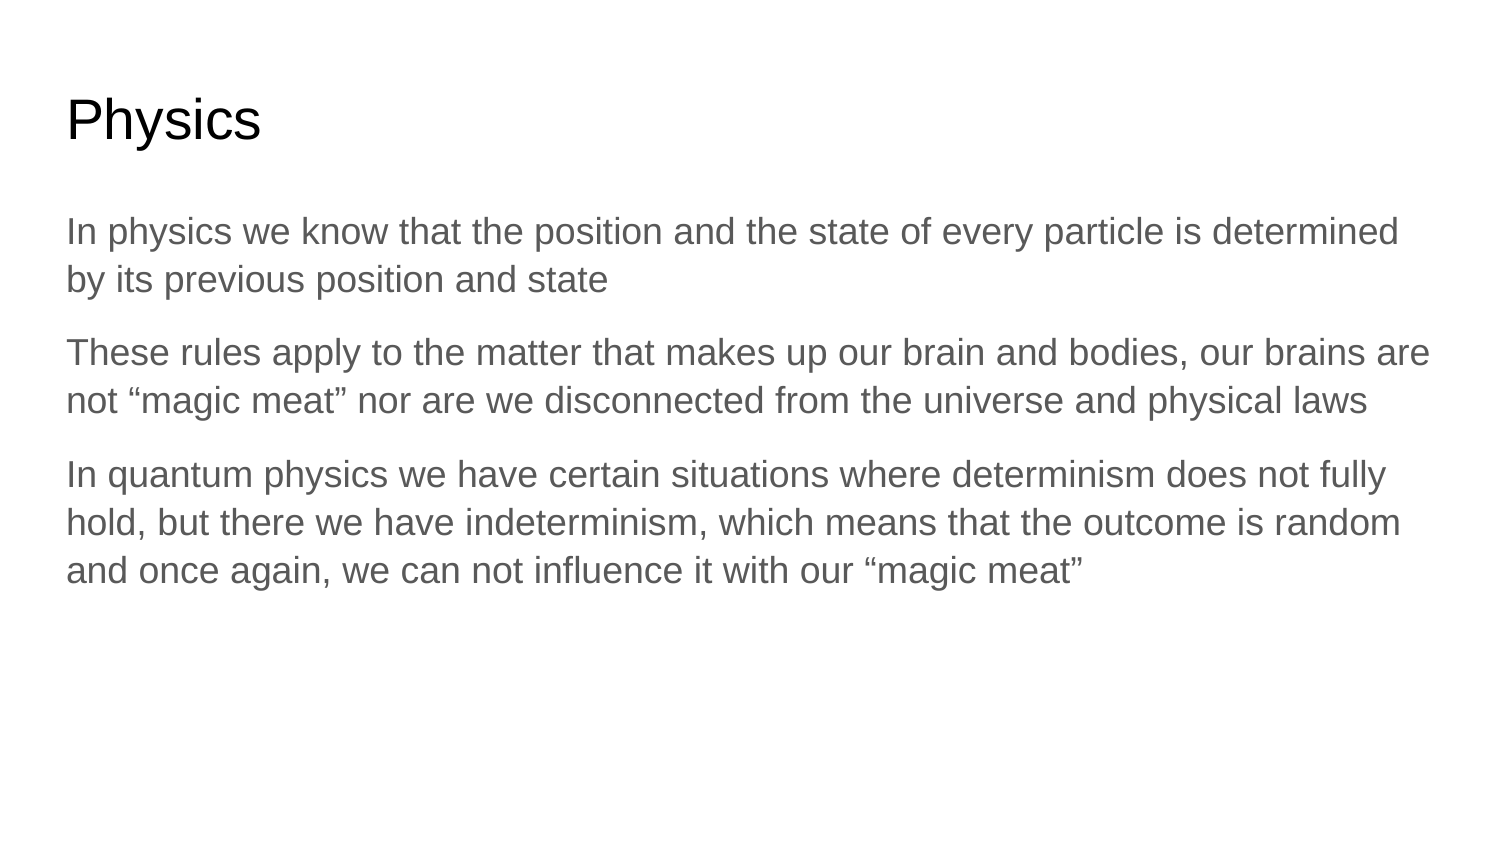

# Physics
In physics we know that the position and the state of every particle is determined by its previous position and state
These rules apply to the matter that makes up our brain and bodies, our brains are not “magic meat” nor are we disconnected from the universe and physical laws
In quantum physics we have certain situations where determinism does not fully hold, but there we have indeterminism, which means that the outcome is random and once again, we can not influence it with our “magic meat”